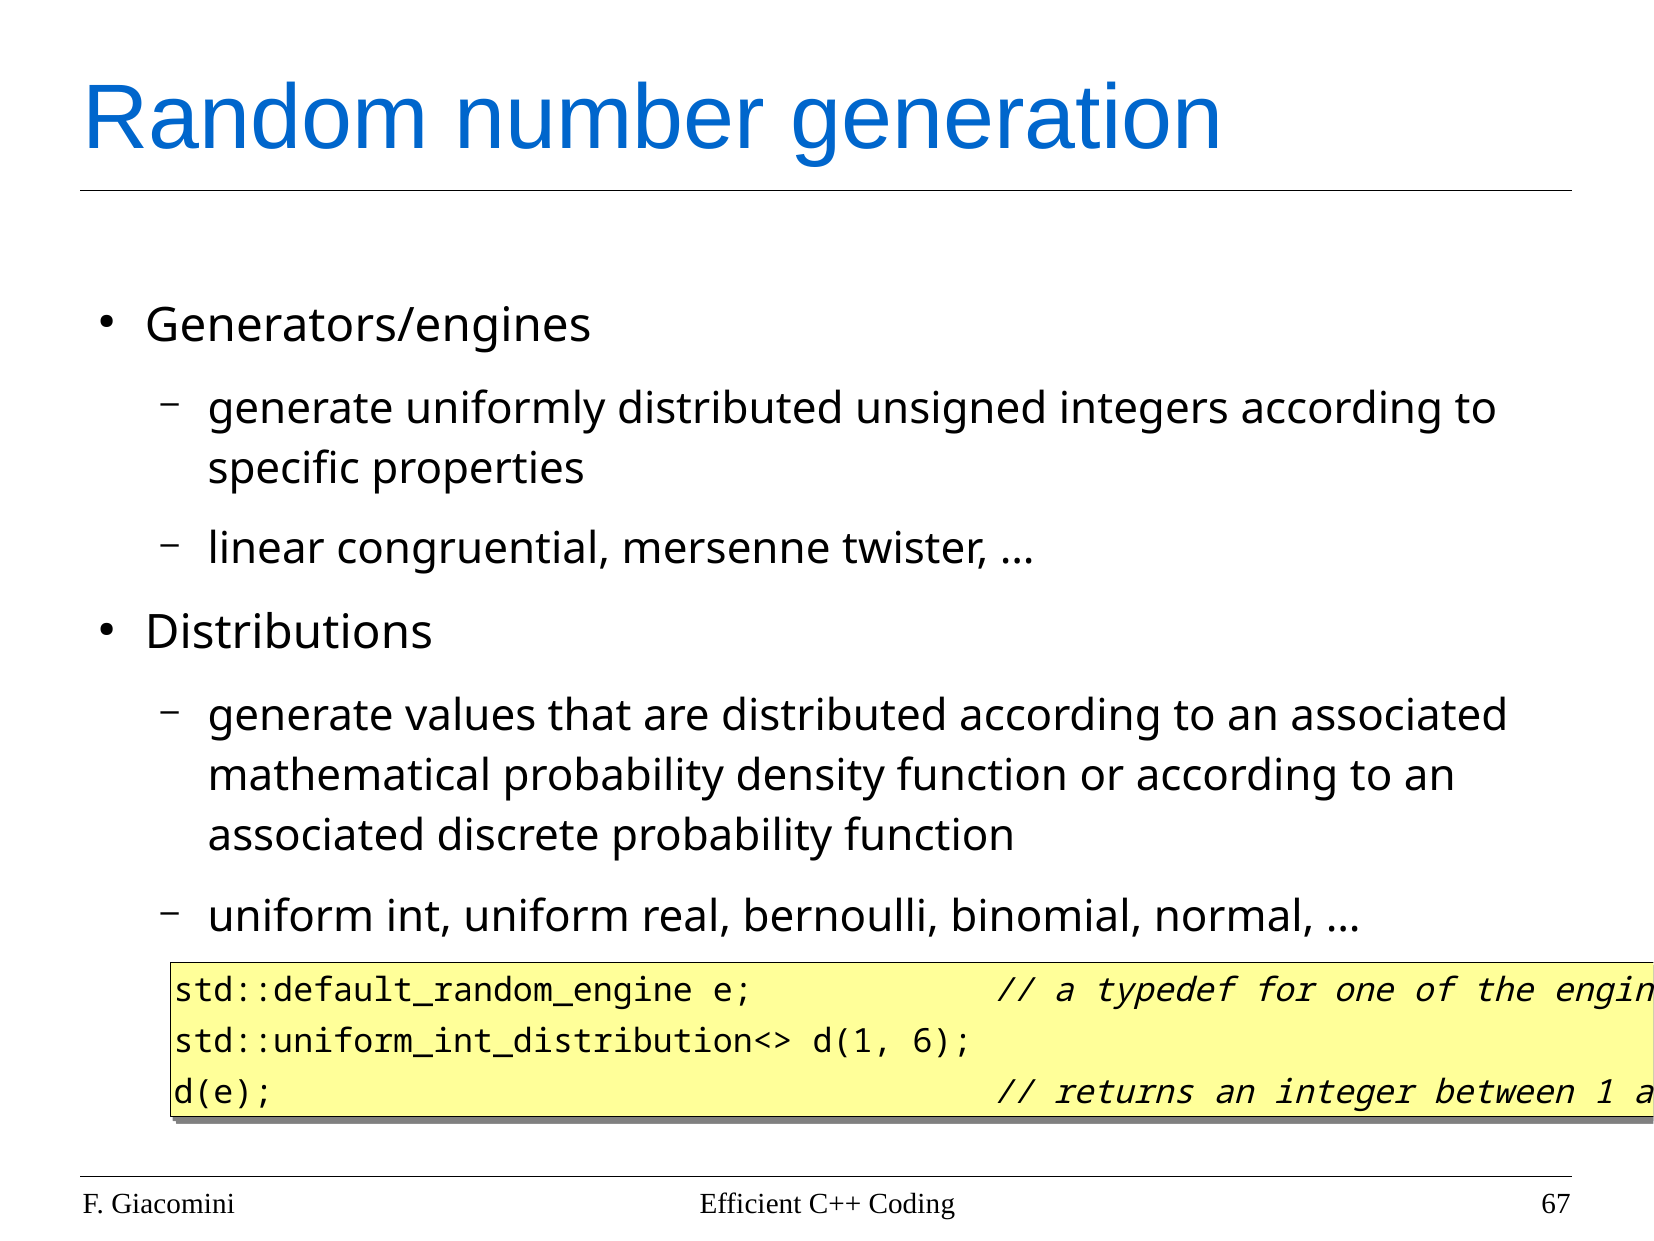

# Random number generation
Generators/engines
generate uniformly distributed unsigned integers according to specific properties
linear congruential, mersenne twister, …
Distributions
generate values that are distributed according to an associated mathematical probability density function or according to an associated discrete probability function
uniform int, uniform real, bernoulli, binomial, normal, …
std::default_random_engine e; // a typedef for one of the engines
std::uniform_int_distribution<> d(1, 6);
d(e); // returns an integer between 1 and 6
F. Giacomini
Efficient C++ Coding
67